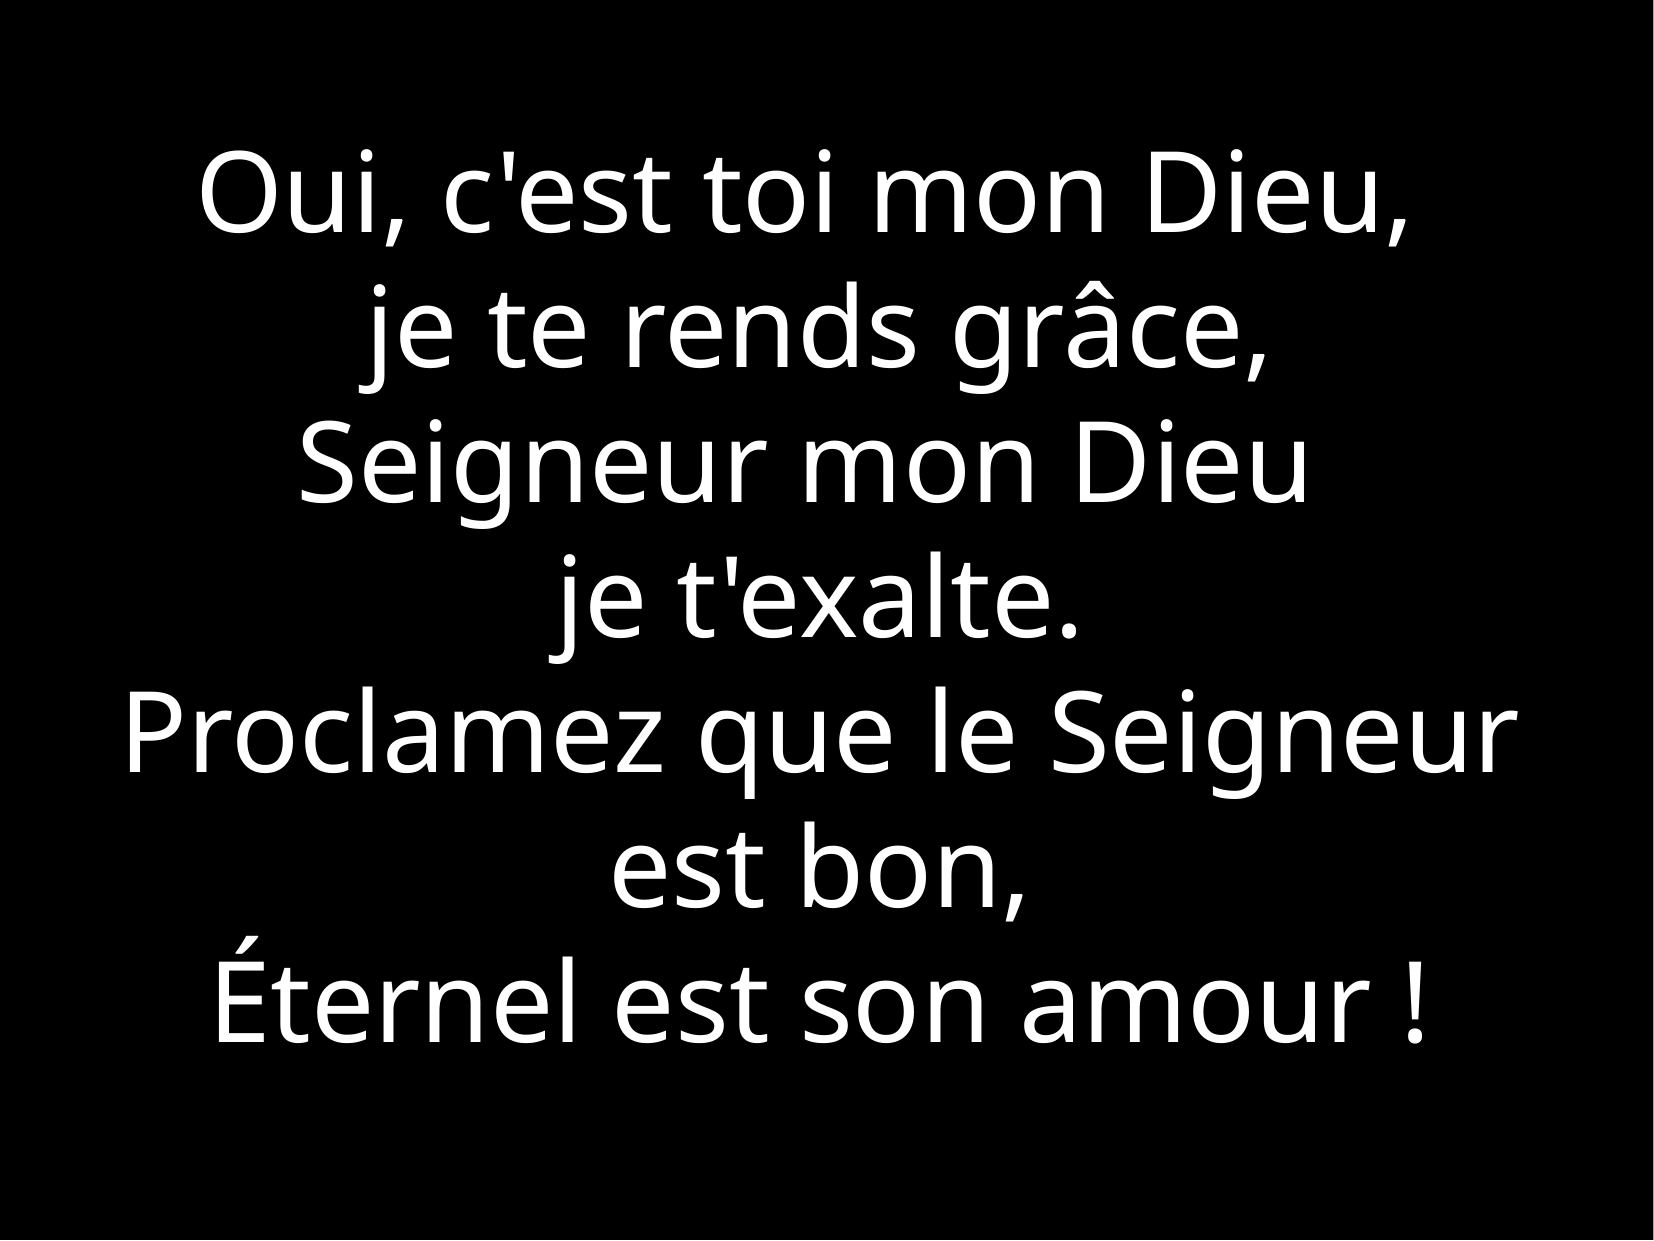

Oui, c'est toi mon Dieu,
je te rends grâce,
Seigneur mon Dieu
je t'exalte.
Proclamez que le Seigneur est bon,
Éternel est son amour !